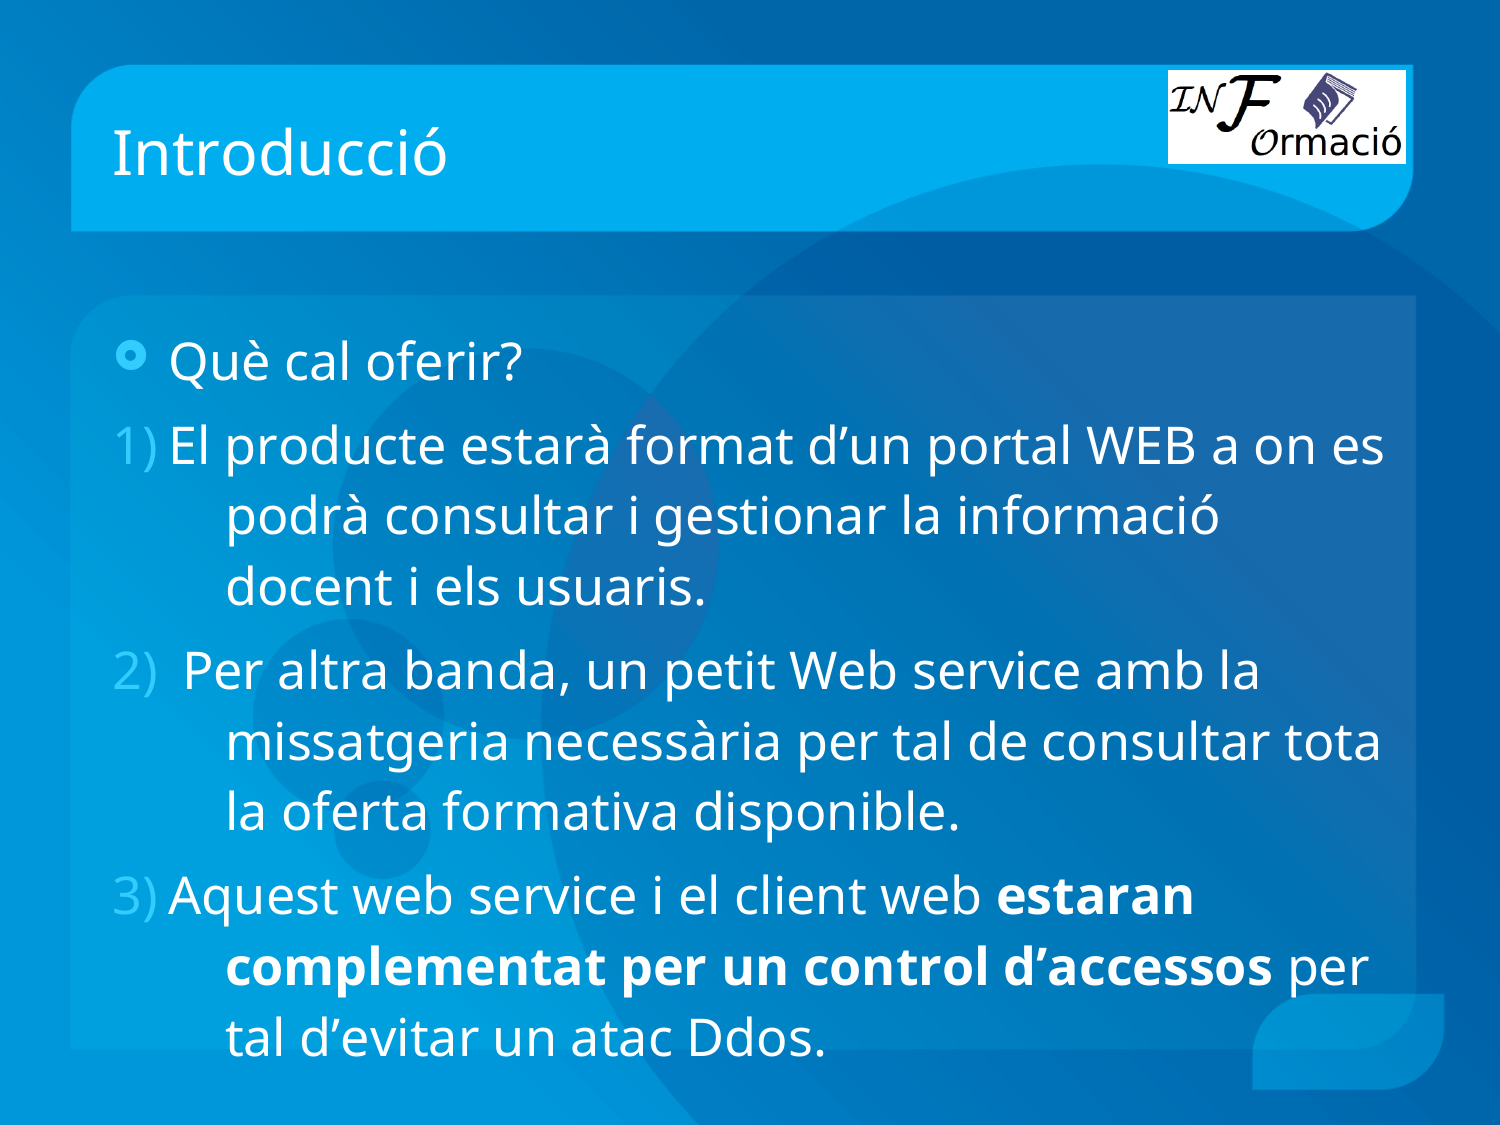

# Introducció
Què cal oferir?
El producte estarà format d’un portal WEB a on es podrà consultar i gestionar la informació docent i els usuaris.
 Per altra banda, un petit Web service amb la missatgeria necessària per tal de consultar tota la oferta formativa disponible.
Aquest web service i el client web estaran complementat per un control d’accessos per tal d’evitar un atac Ddos.